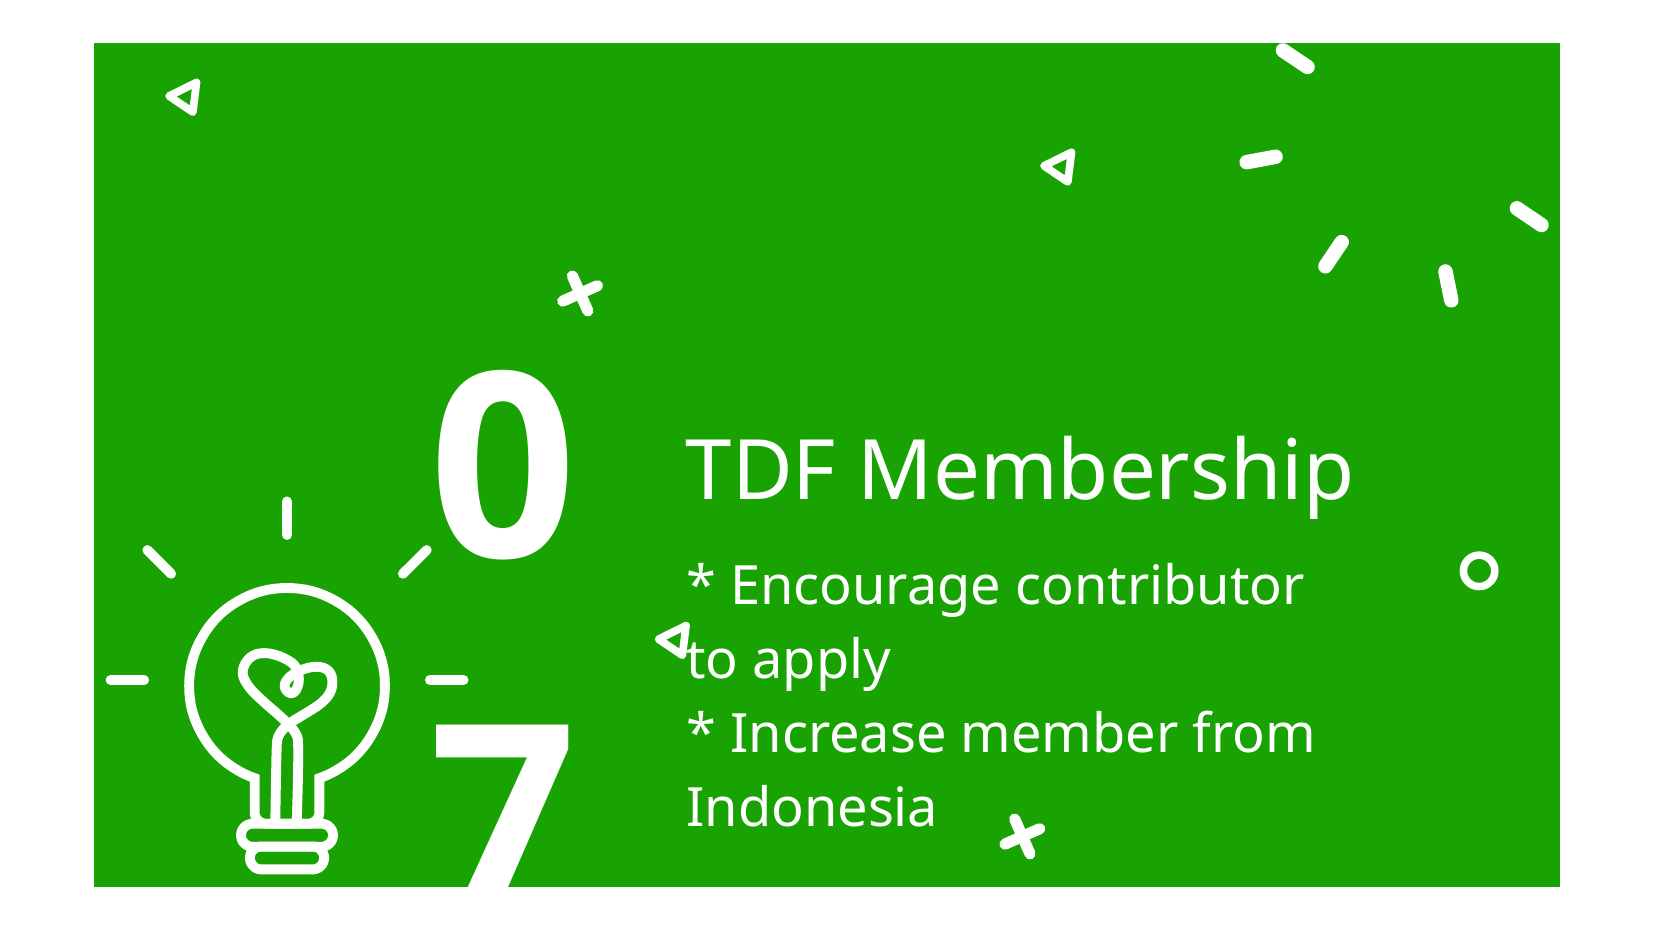

07
# TDF Membership
* Encourage contributor to apply
* Increase member from Indonesia